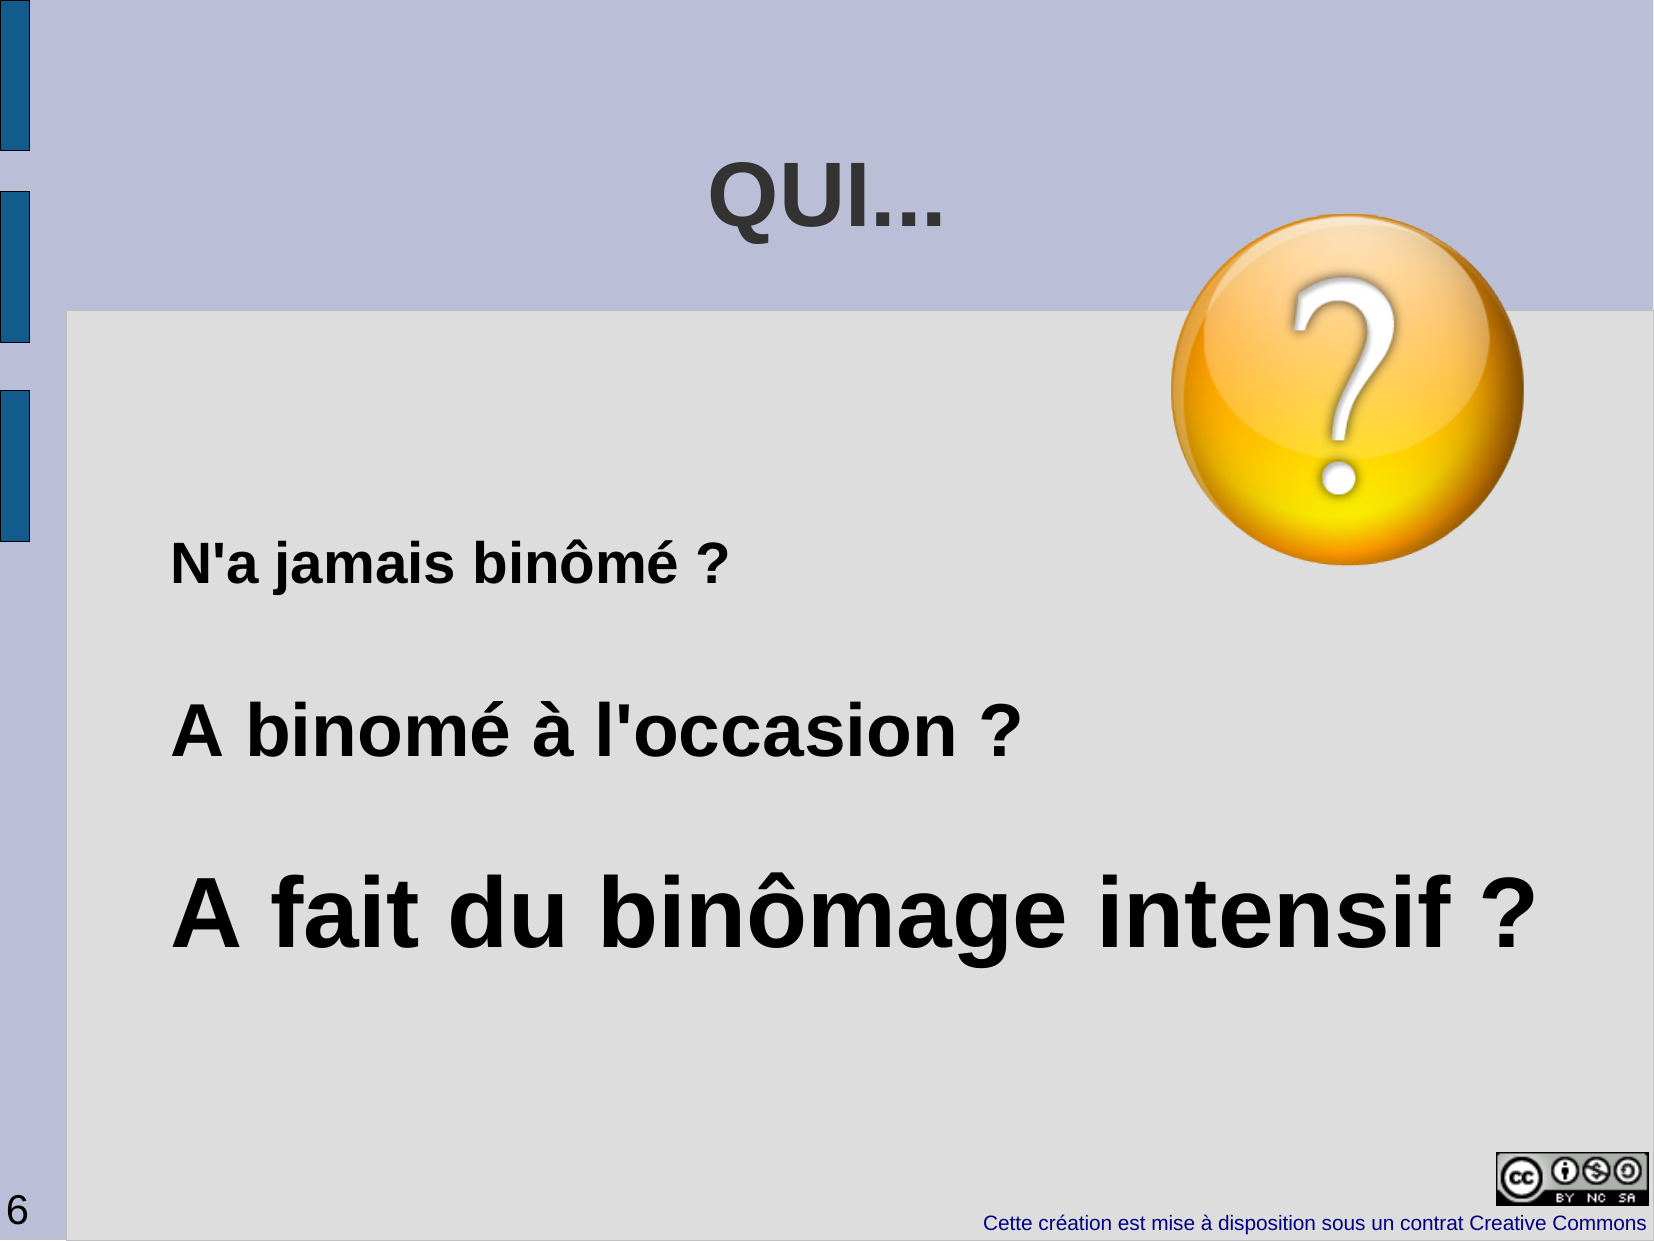

# QUI...
N'a jamais binômé ?
A binomé à l'occasion ?
A fait du binômage intensif ?